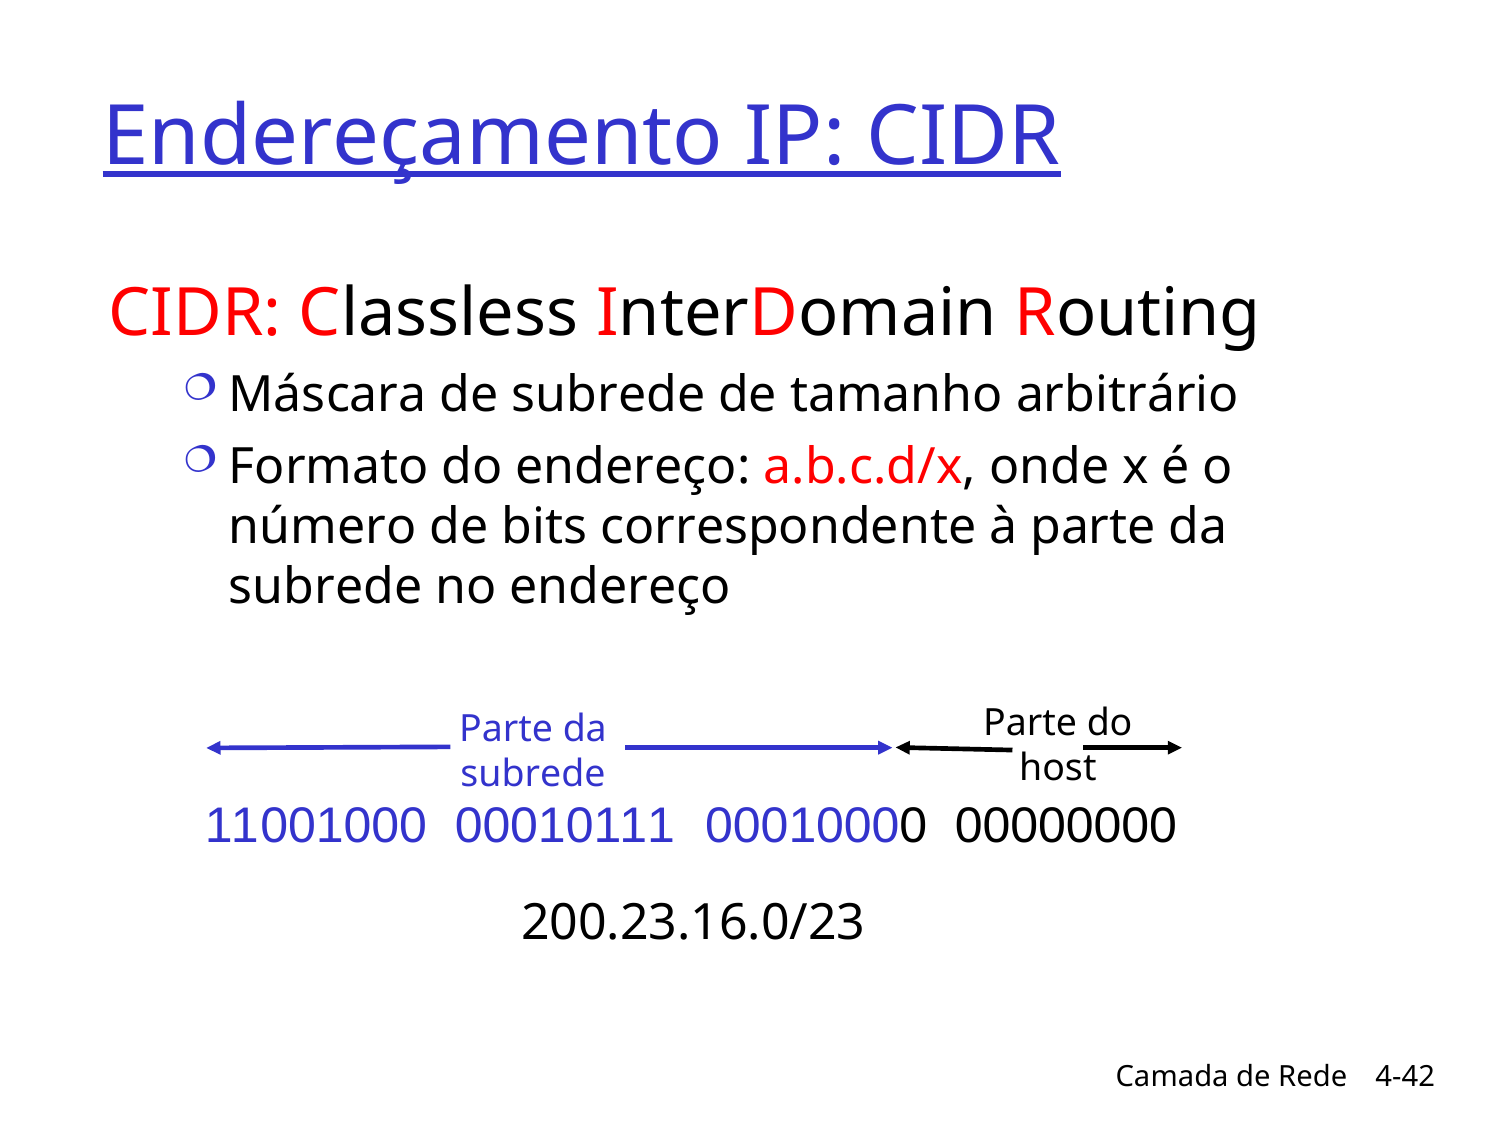

Endereçamento IP: CIDR
CIDR: Classless InterDomain Routing
Máscara de subrede de tamanho arbitrário
Formato do endereço: a.b.c.d/x, onde x é o número de bits correspondente à parte da subrede no endereço
Parte do
host
Parte da
subrede
11001000 00010111 00010000 00000000
200.23.16.0/23
Camada de Rede